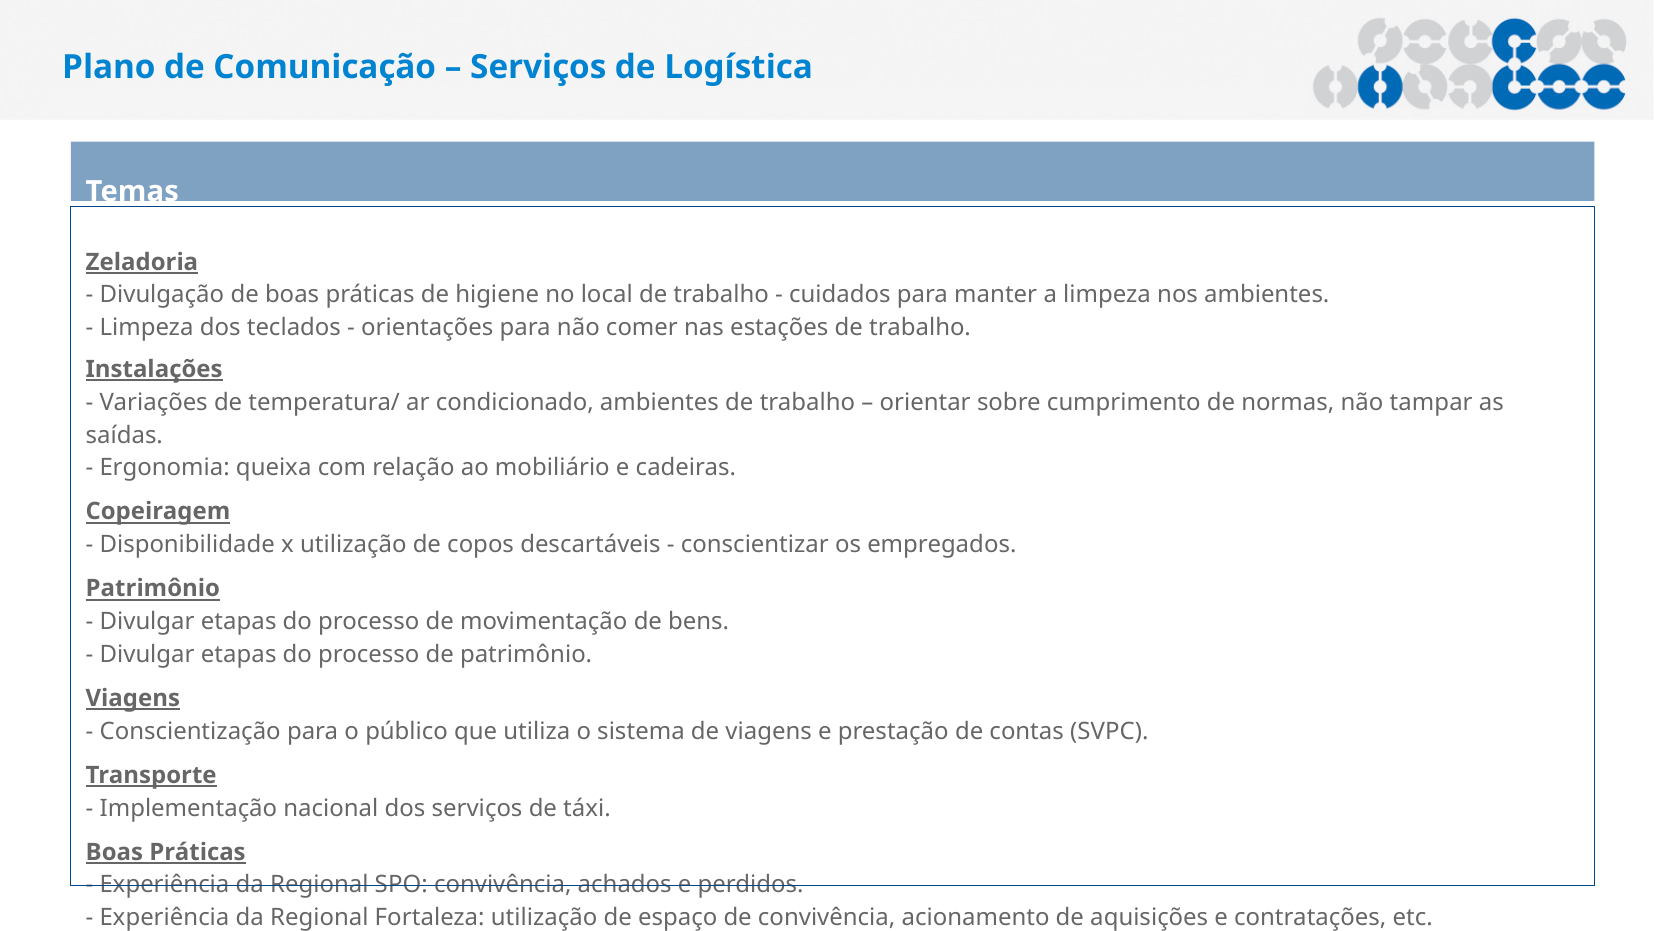

Plano de Comunicação – Serviços de Logística
Temas
Zeladoria
- Divulgação de boas práticas de higiene no local de trabalho - cuidados para manter a limpeza nos ambientes.
- Limpeza dos teclados - orientações para não comer nas estações de trabalho.
Instalações
- Variações de temperatura/ ar condicionado, ambientes de trabalho – orientar sobre cumprimento de normas, não tampar as saídas.
- Ergonomia: queixa com relação ao mobiliário e cadeiras.
Copeiragem
- Disponibilidade x utilização de copos descartáveis - conscientizar os empregados.
Patrimônio
- Divulgar etapas do processo de movimentação de bens.
- Divulgar etapas do processo de patrimônio.
Viagens
- Conscientização para o público que utiliza o sistema de viagens e prestação de contas (SVPC).
Transporte
- Implementação nacional dos serviços de táxi.
Boas Práticas
- Experiência da Regional SPO: convivência, achados e perdidos.
- Experiência da Regional Fortaleza: utilização de espaço de convivência, acionamento de aquisições e contratações, etc.